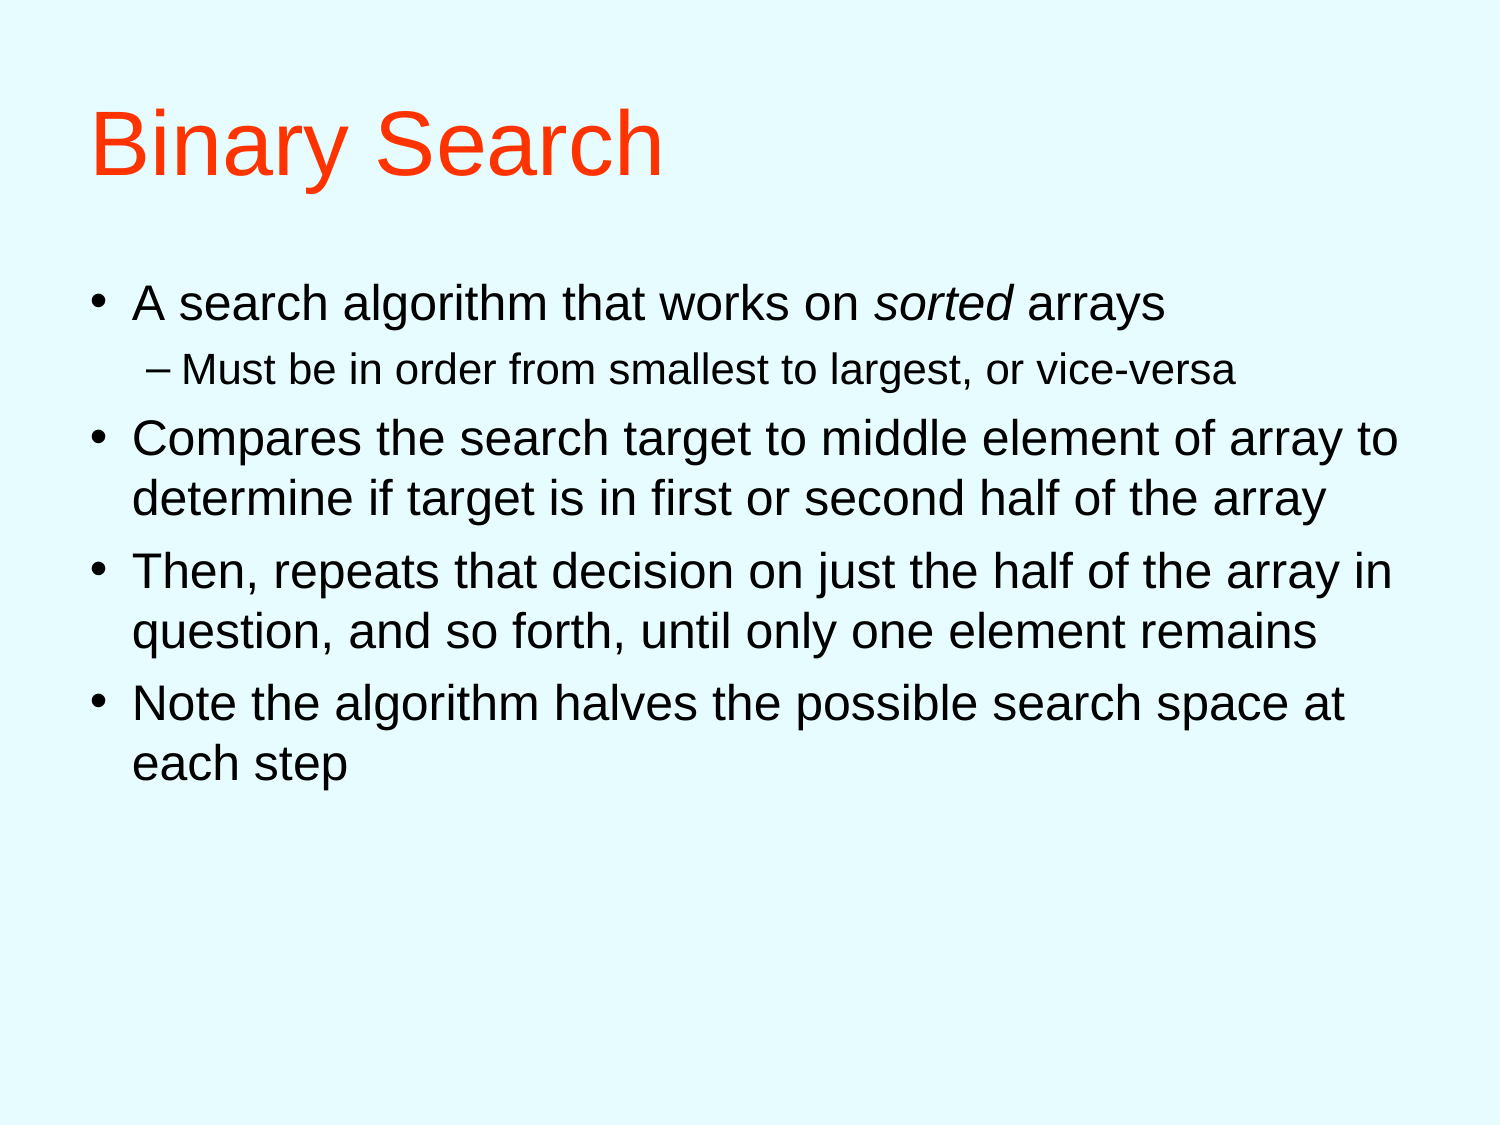

# Binary Search
A search algorithm that works on sorted arrays
Must be in order from smallest to largest, or vice-versa
Compares the search target to middle element of array to determine if target is in first or second half of the array
Then, repeats that decision on just the half of the array in question, and so forth, until only one element remains
Note the algorithm halves the possible search space at each step